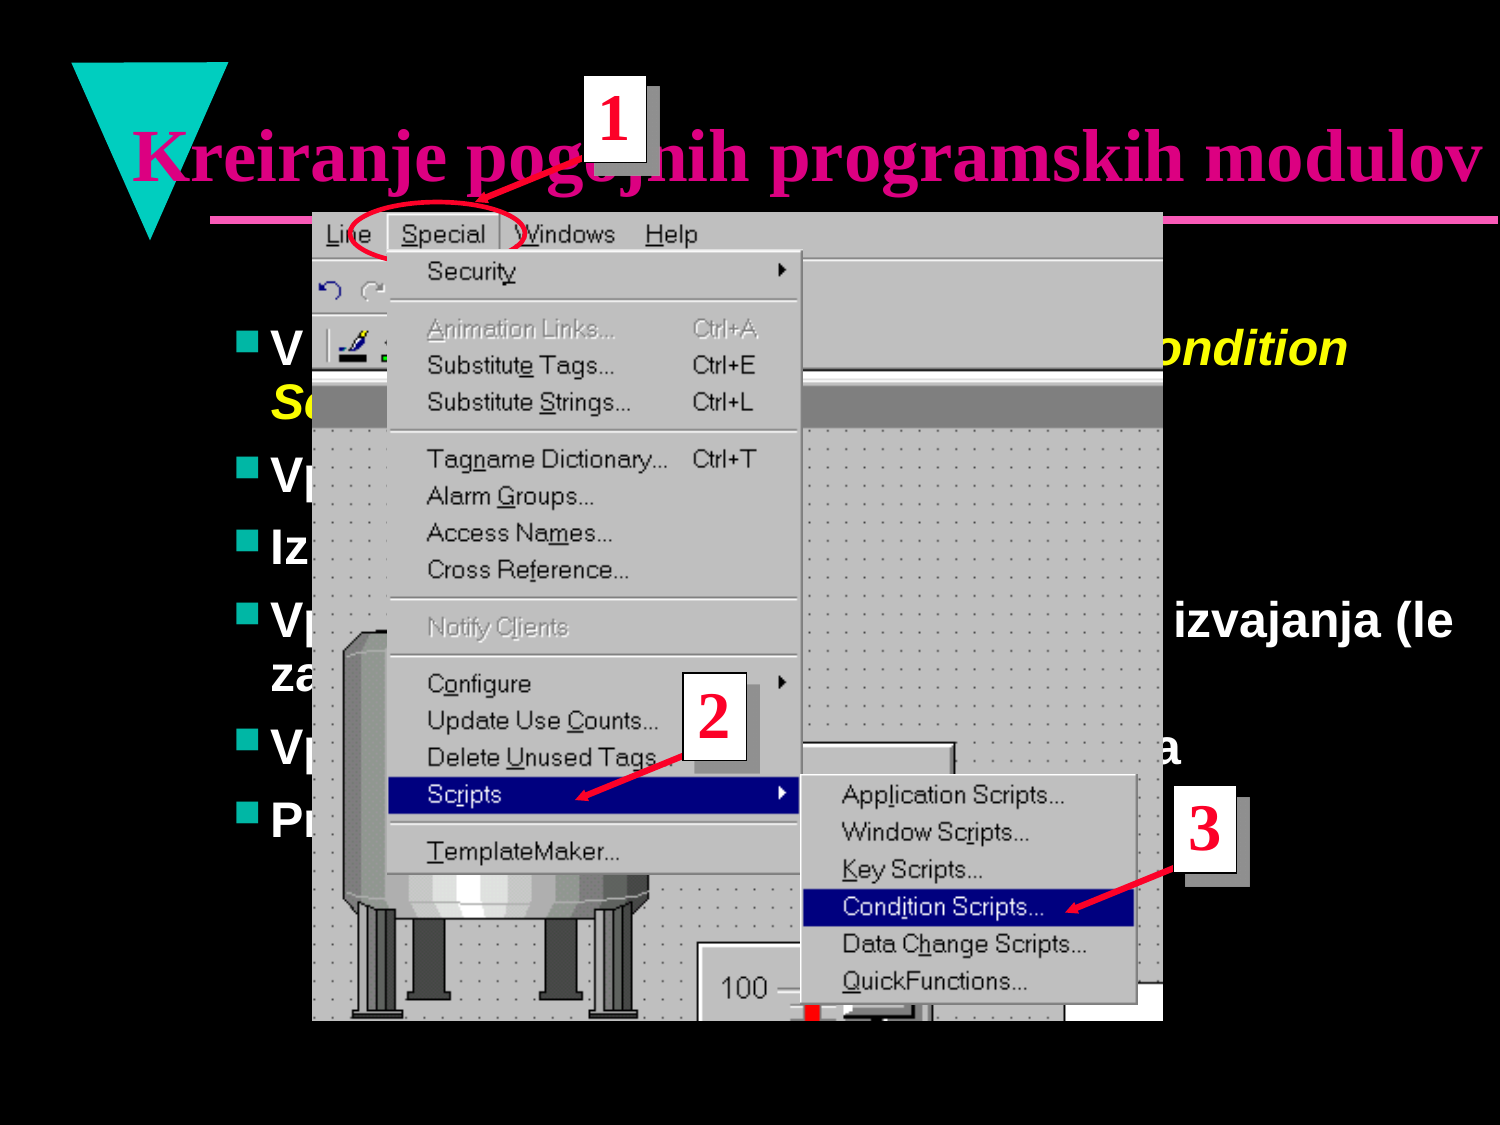

# Kreiranje pogojnih programskih modulov
1
V meniju izberemo: Special/Scripts/Condition Scripts
Vpišemo pogoj
Izberemo tip
Vpišemo časovni interval ponavljanja izvajanja (le za While True, While False tip)
Vpišemo ukaze programskega modula
Programski modul shranimo
2
3
RVP2
Kreiranje programskih modulov
24